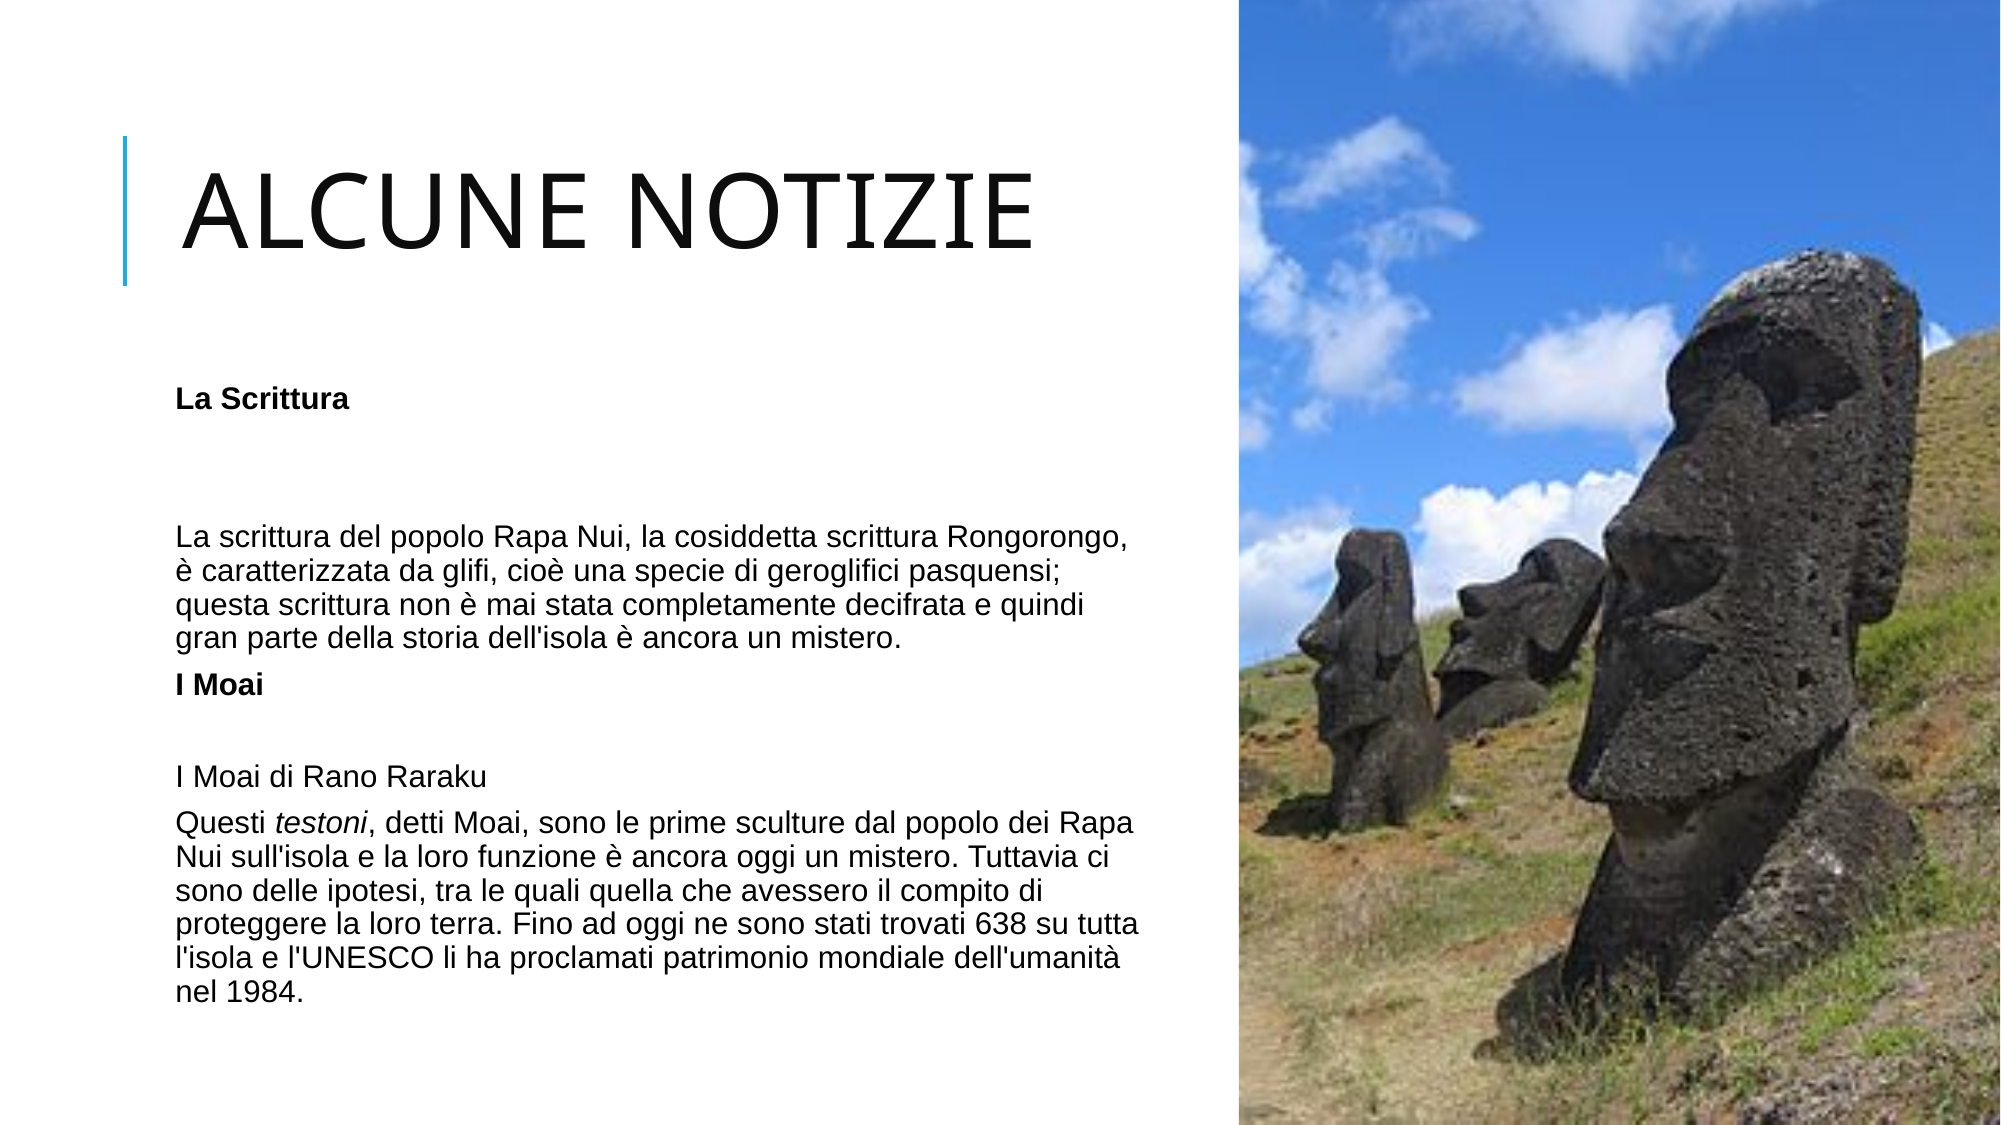

# Alcune notizie
La Scrittura
La scrittura del popolo Rapa Nui, la cosiddetta scrittura Rongorongo, è caratterizzata da glifi, cioè una specie di geroglifici pasquensi; questa scrittura non è mai stata completamente decifrata e quindi gran parte della storia dell'isola è ancora un mistero.
I Moai
I Moai di Rano Raraku
Questi testoni, detti Moai, sono le prime sculture dal popolo dei Rapa Nui sull'isola e la loro funzione è ancora oggi un mistero. Tuttavia ci sono delle ipotesi, tra le quali quella che avessero il compito di proteggere la loro terra. Fino ad oggi ne sono stati trovati 638 su tutta l'isola e l'UNESCO li ha proclamati patrimonio mondiale dell'umanità nel 1984.